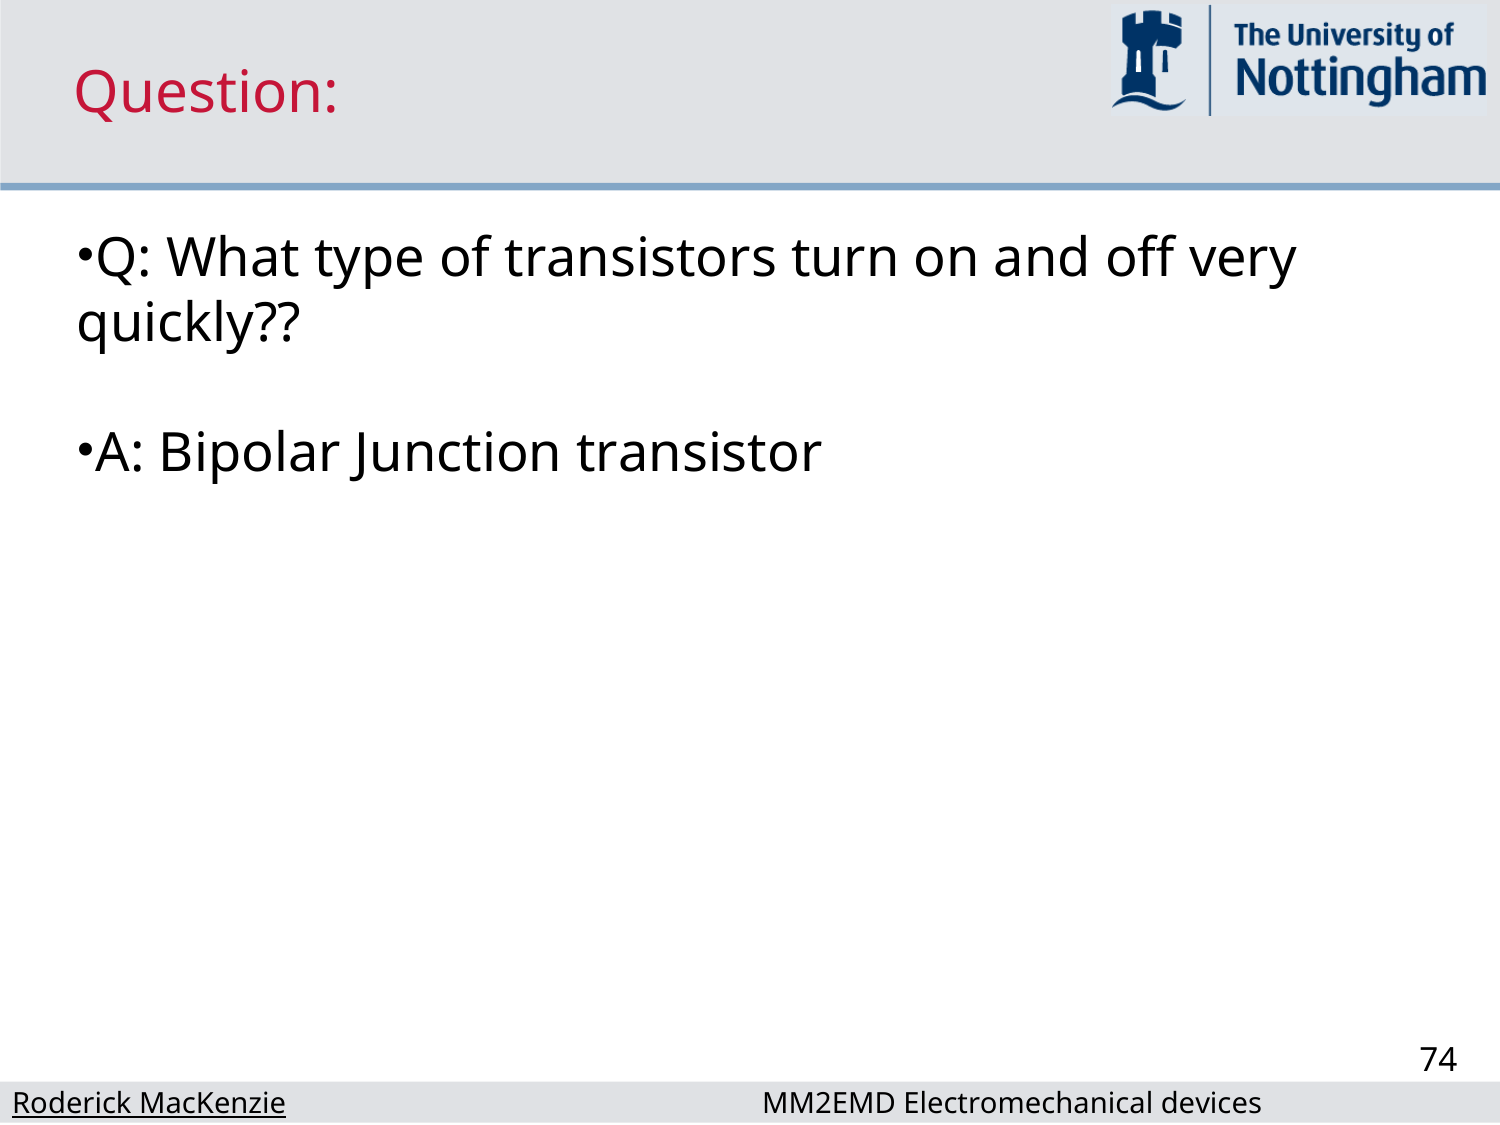

# Question:
Q: What type of transistors turn on and off very quickly??
A: Bipolar Junction transistor